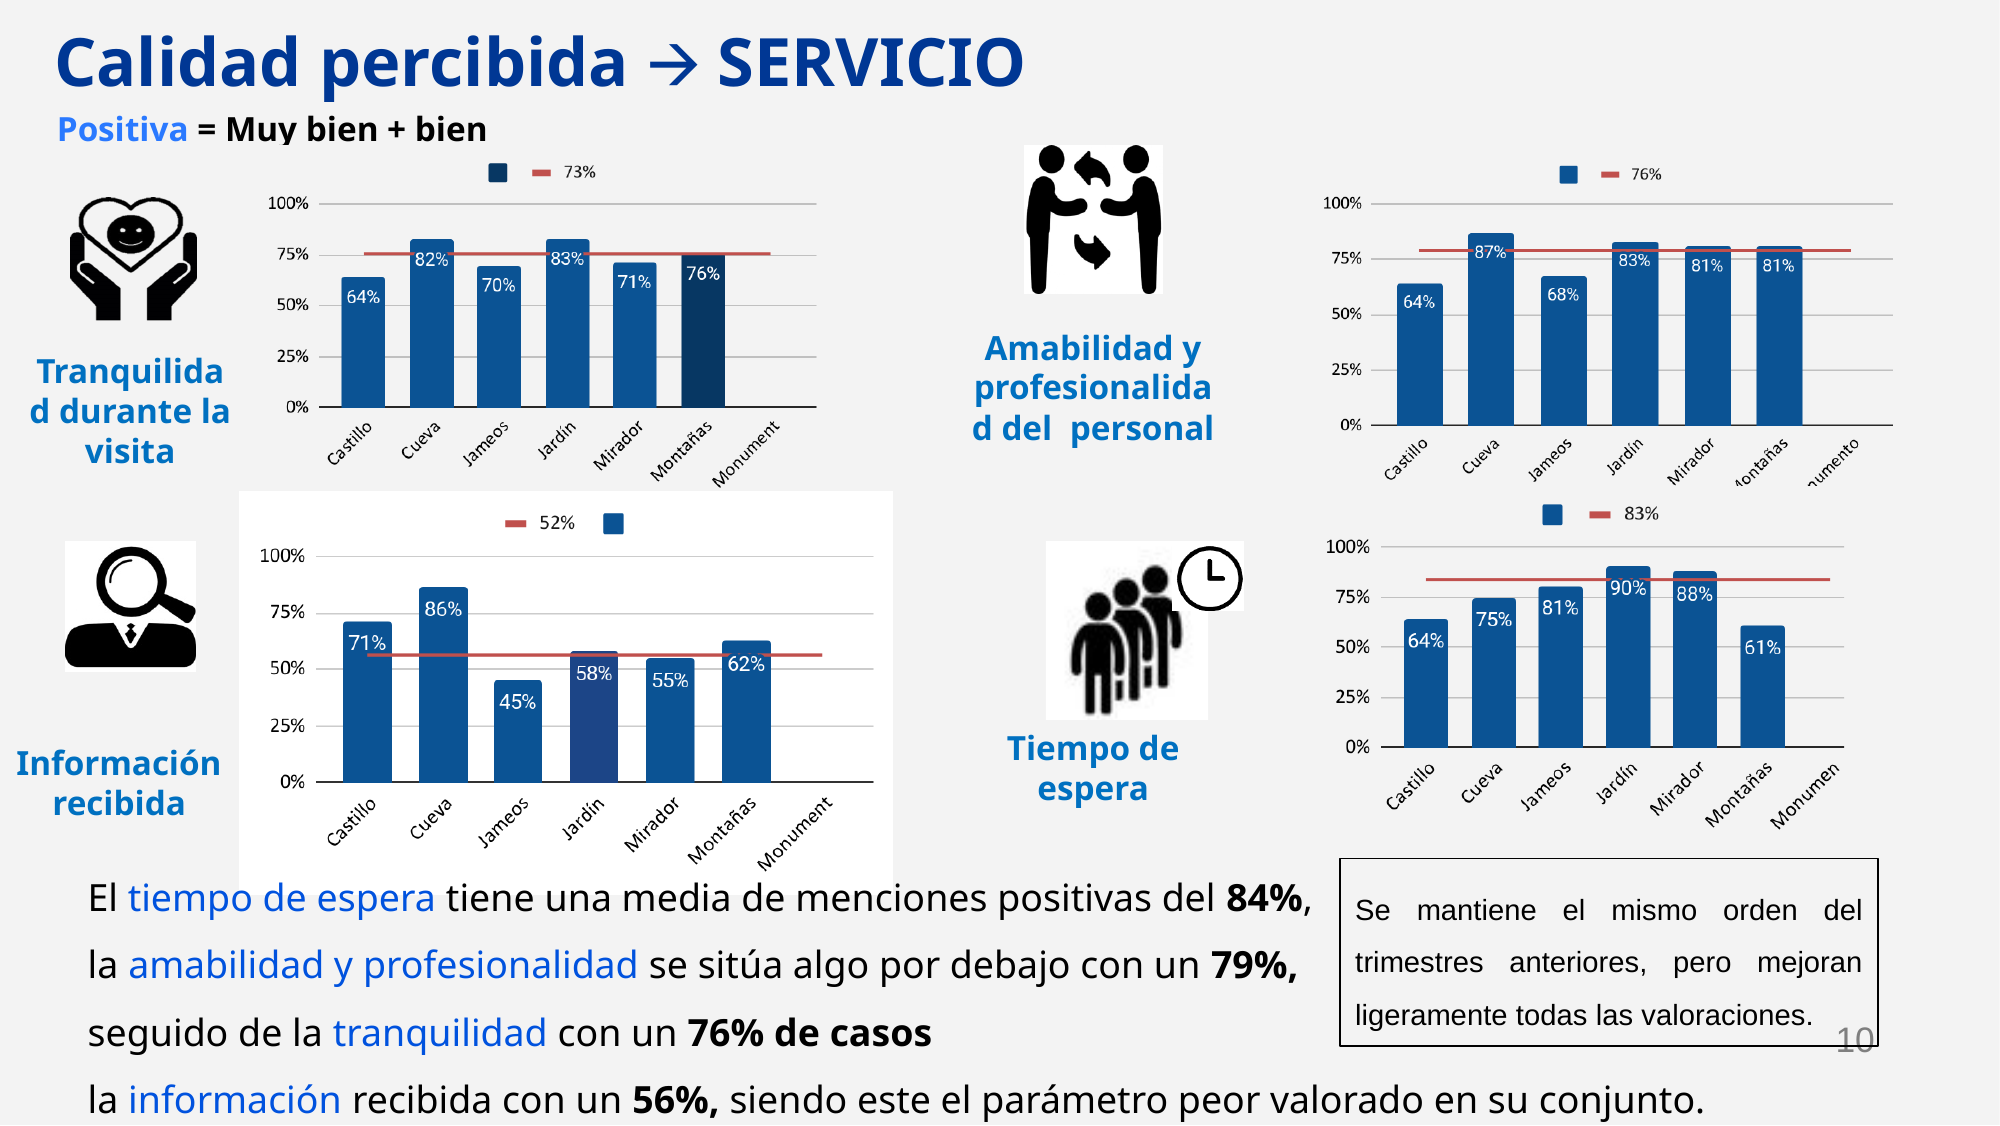

Calidad percibida 🡪 SERVICIO
Positiva = Muy bien + bien
Amabilidad y profesionalidad del personal
Tranquilidad durante la visita
Tiempo de espera
Información recibida
El tiempo de espera tiene una media de menciones positivas del 84%,
la amabilidad y profesionalidad se sitúa algo por debajo con un 79%,
seguido de la tranquilidad con un 76% de casos
la información recibida con un 56%, siendo este el parámetro peor valorado en su conjunto.
Se mantiene el mismo orden del trimestres anteriores, pero mejoran ligeramente todas las valoraciones.